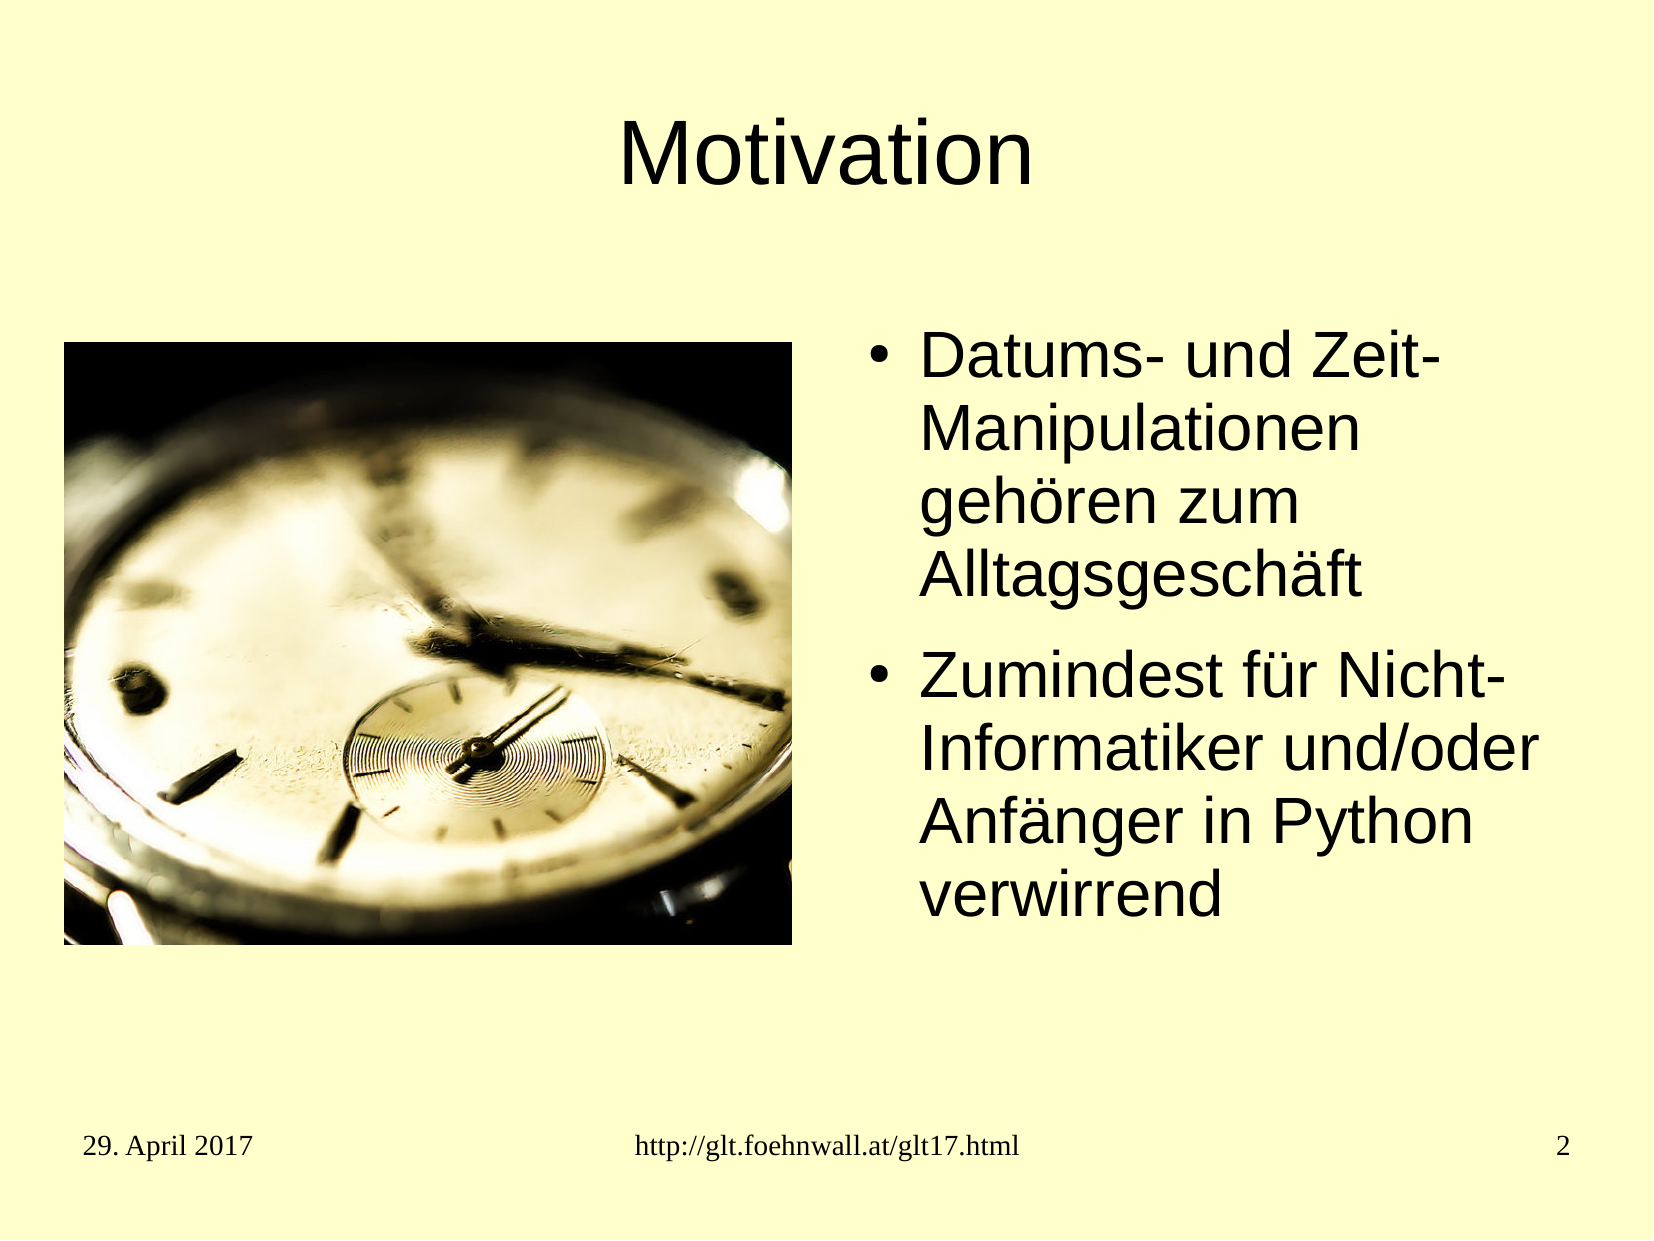

# Motivation
Datums- und Zeit-Manipulationen gehören zum Alltagsgeschäft
Zumindest für Nicht-Informatiker und/oder Anfänger in Python verwirrend
29. April 2017
http://glt.foehnwall.at/glt17.html
2